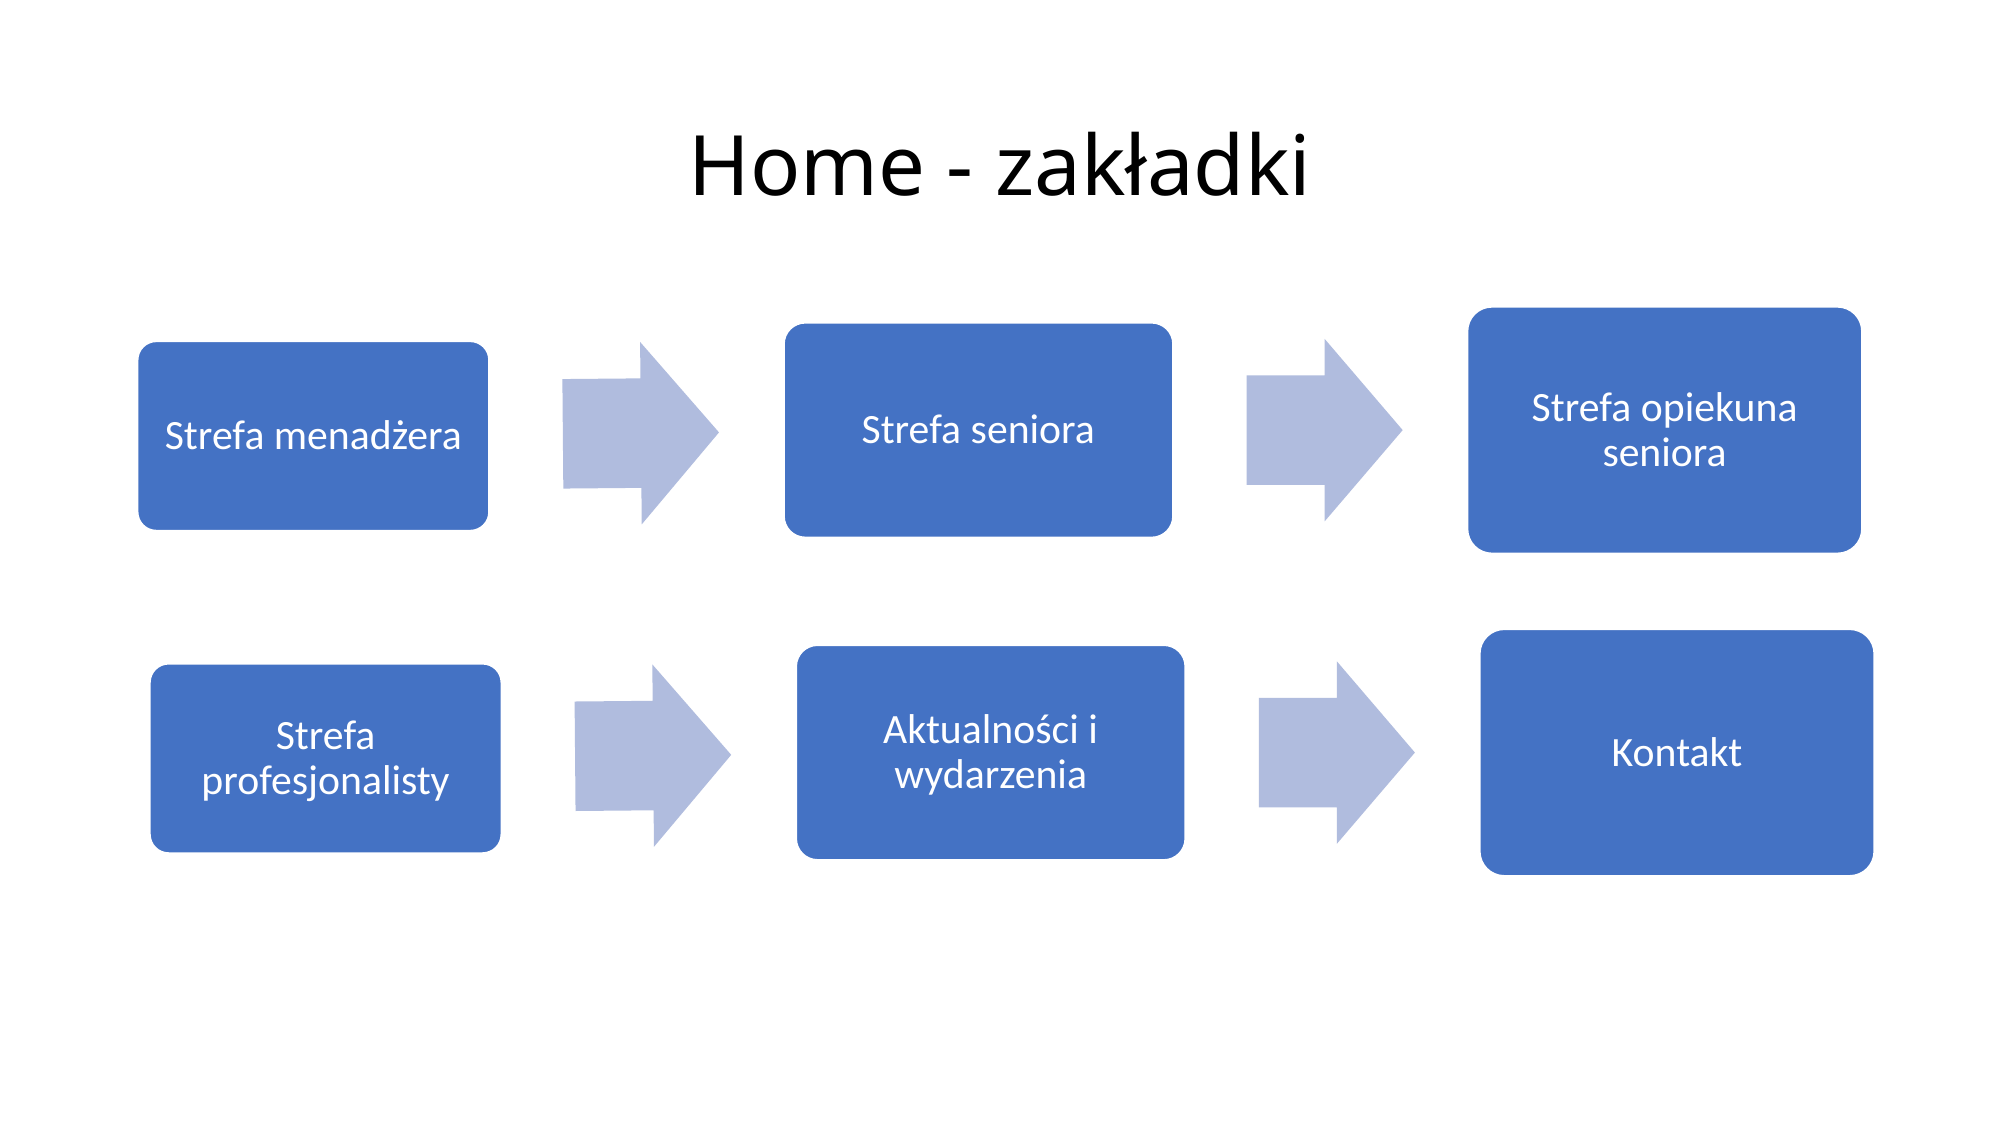

# Home - zakładki
Strefa opiekuna seniora
Strefa seniora
Strefa menadżera
Kontakt
Aktualności i wydarzenia
Strefa profesjonalisty